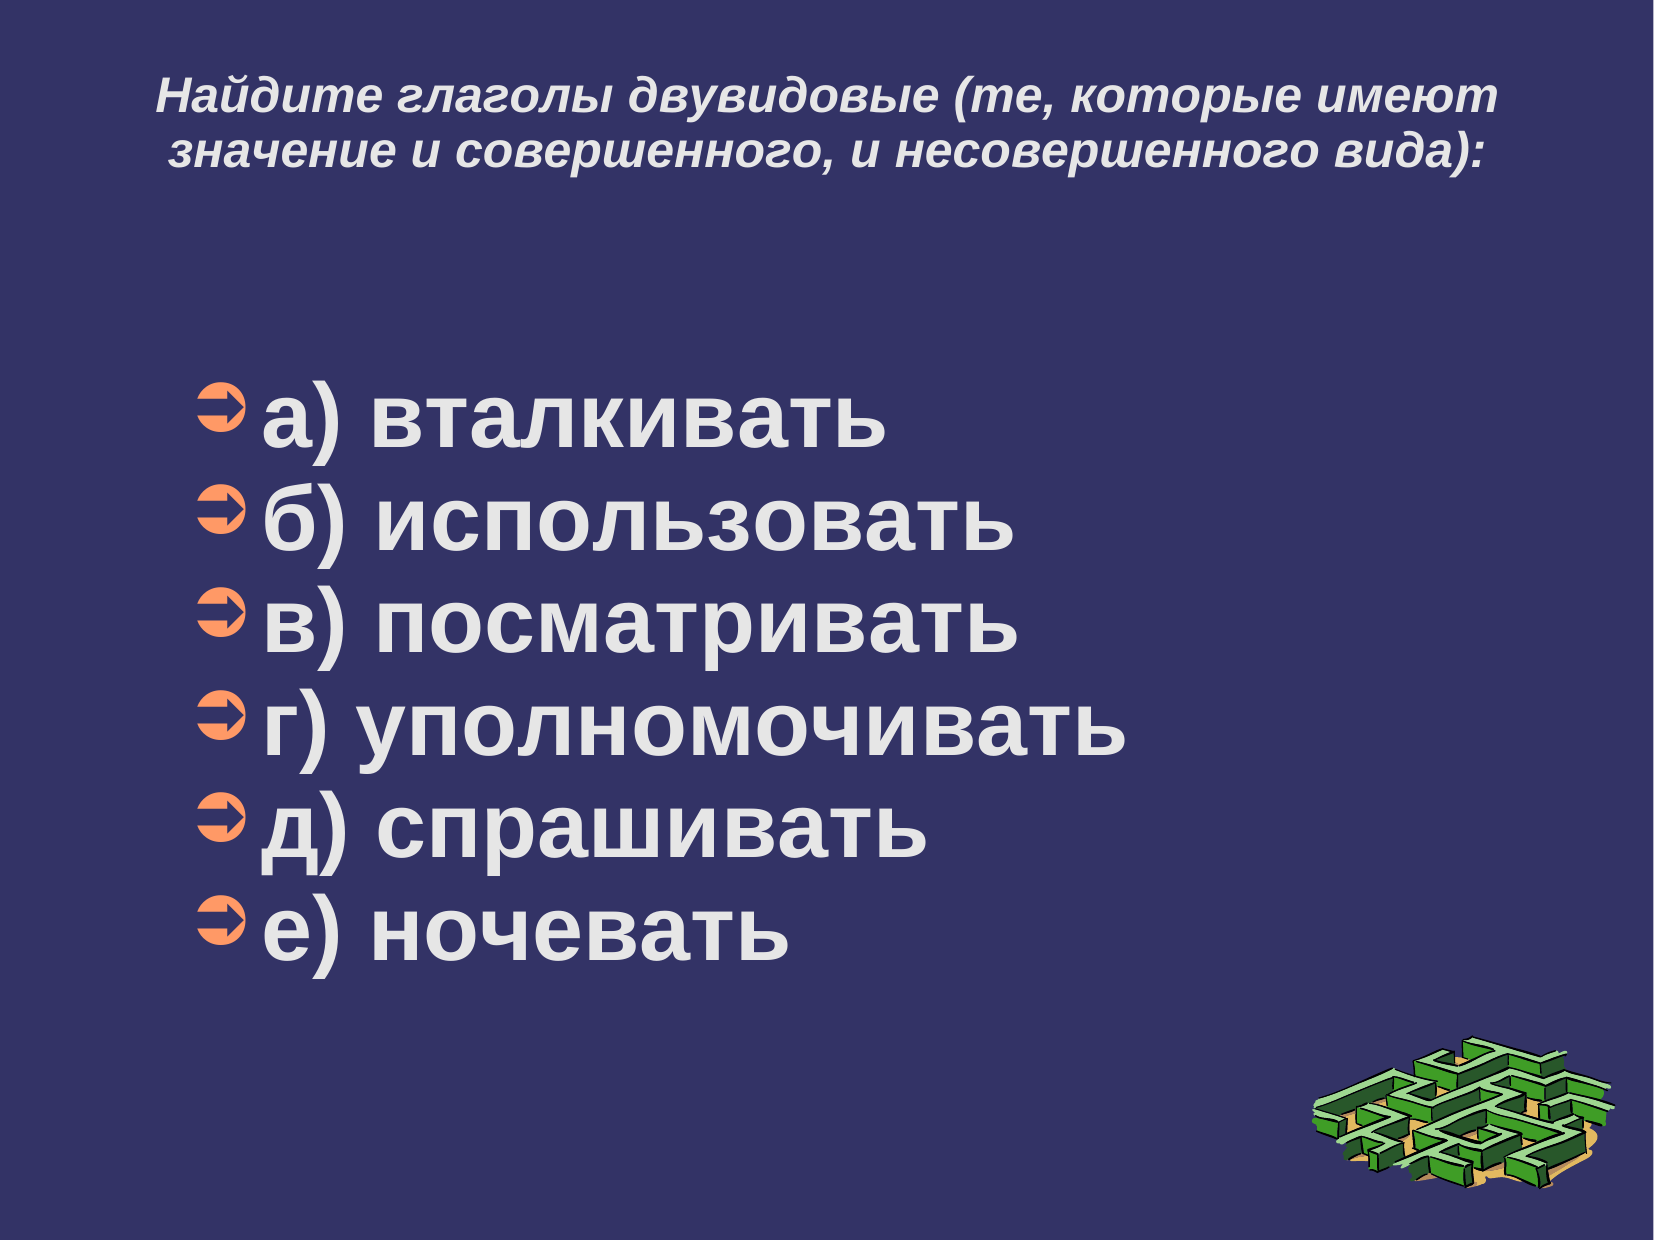

# Найдите глаголы двувидовые (те, которые имеют значение и совершенного, и несовершенного вида):
а) вталкивать
б) использовать
в) посматривать
г) уполномочивать
д) спрашивать
е) ночевать